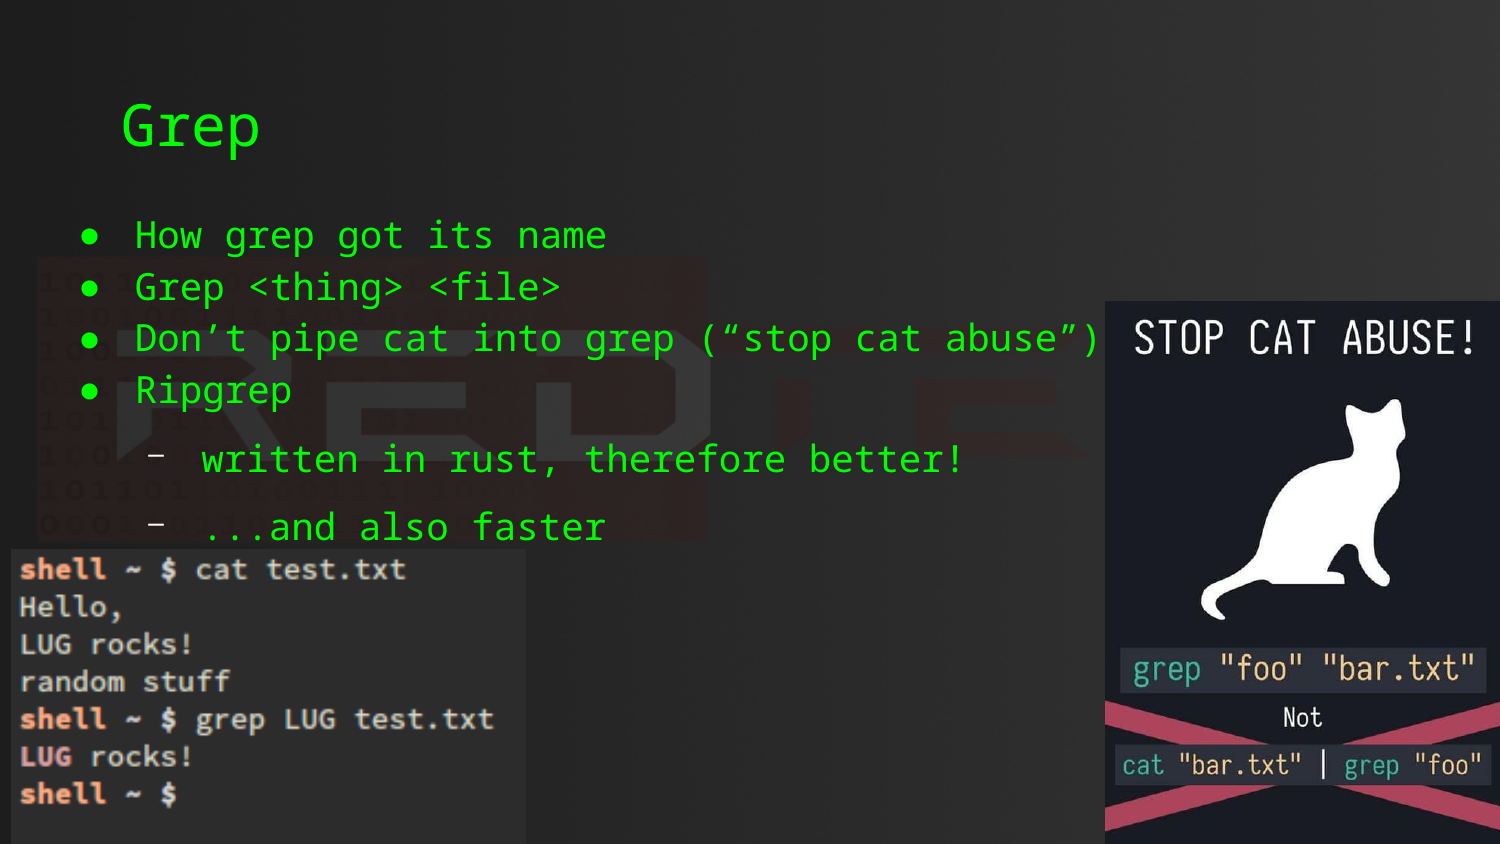

# Grep
How grep got its name
Grep <thing> <file>
Don’t pipe cat into grep (“stop cat abuse”)
Ripgrep
written in rust, therefore better!
...and also faster